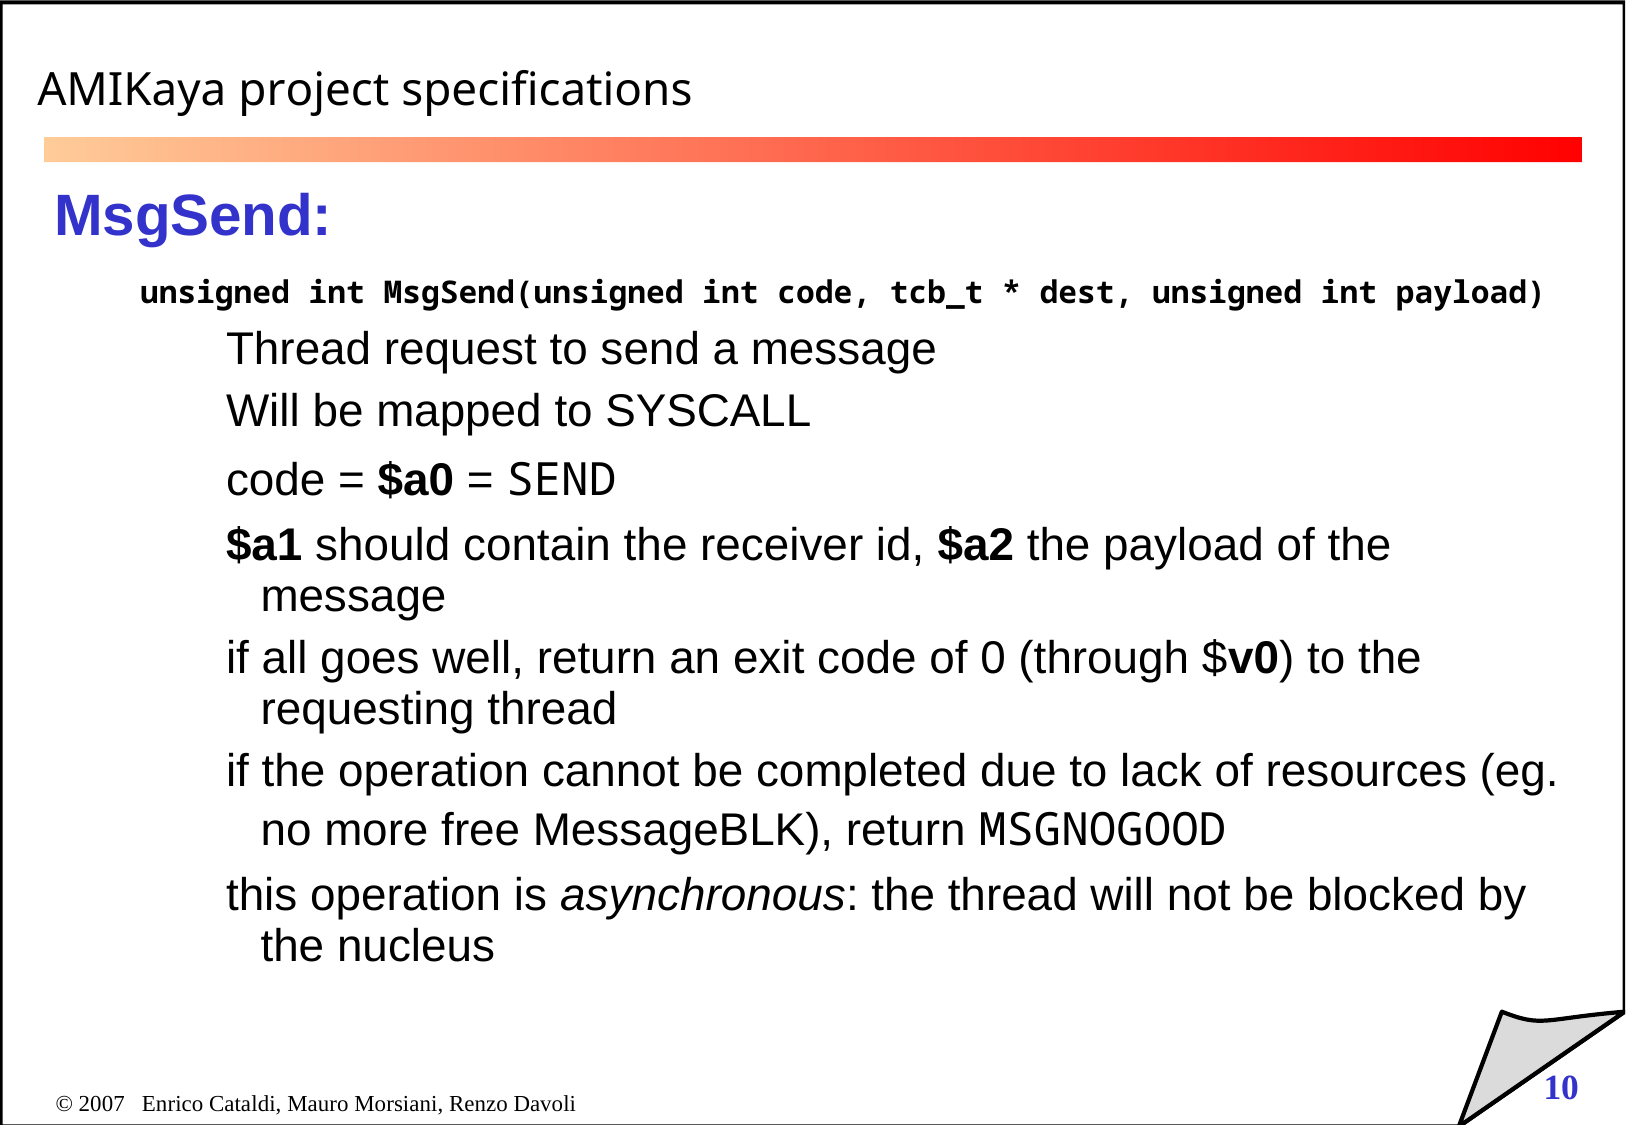

# AMIKaya project specifications
MsgSend:
unsigned int MsgSend(unsigned int code, tcb_t * dest, unsigned int payload)
Thread request to send a message
Will be mapped to SYSCALL
code = $a0 = SEND
$a1 should contain the receiver id, $a2 the payload of the message
if all goes well, return an exit code of 0 (through $v0) to the requesting thread
if the operation cannot be completed due to lack of resources (eg. no more free MessageBLK), return MSGNOGOOD
this operation is asynchronous: the thread will not be blocked by the nucleus